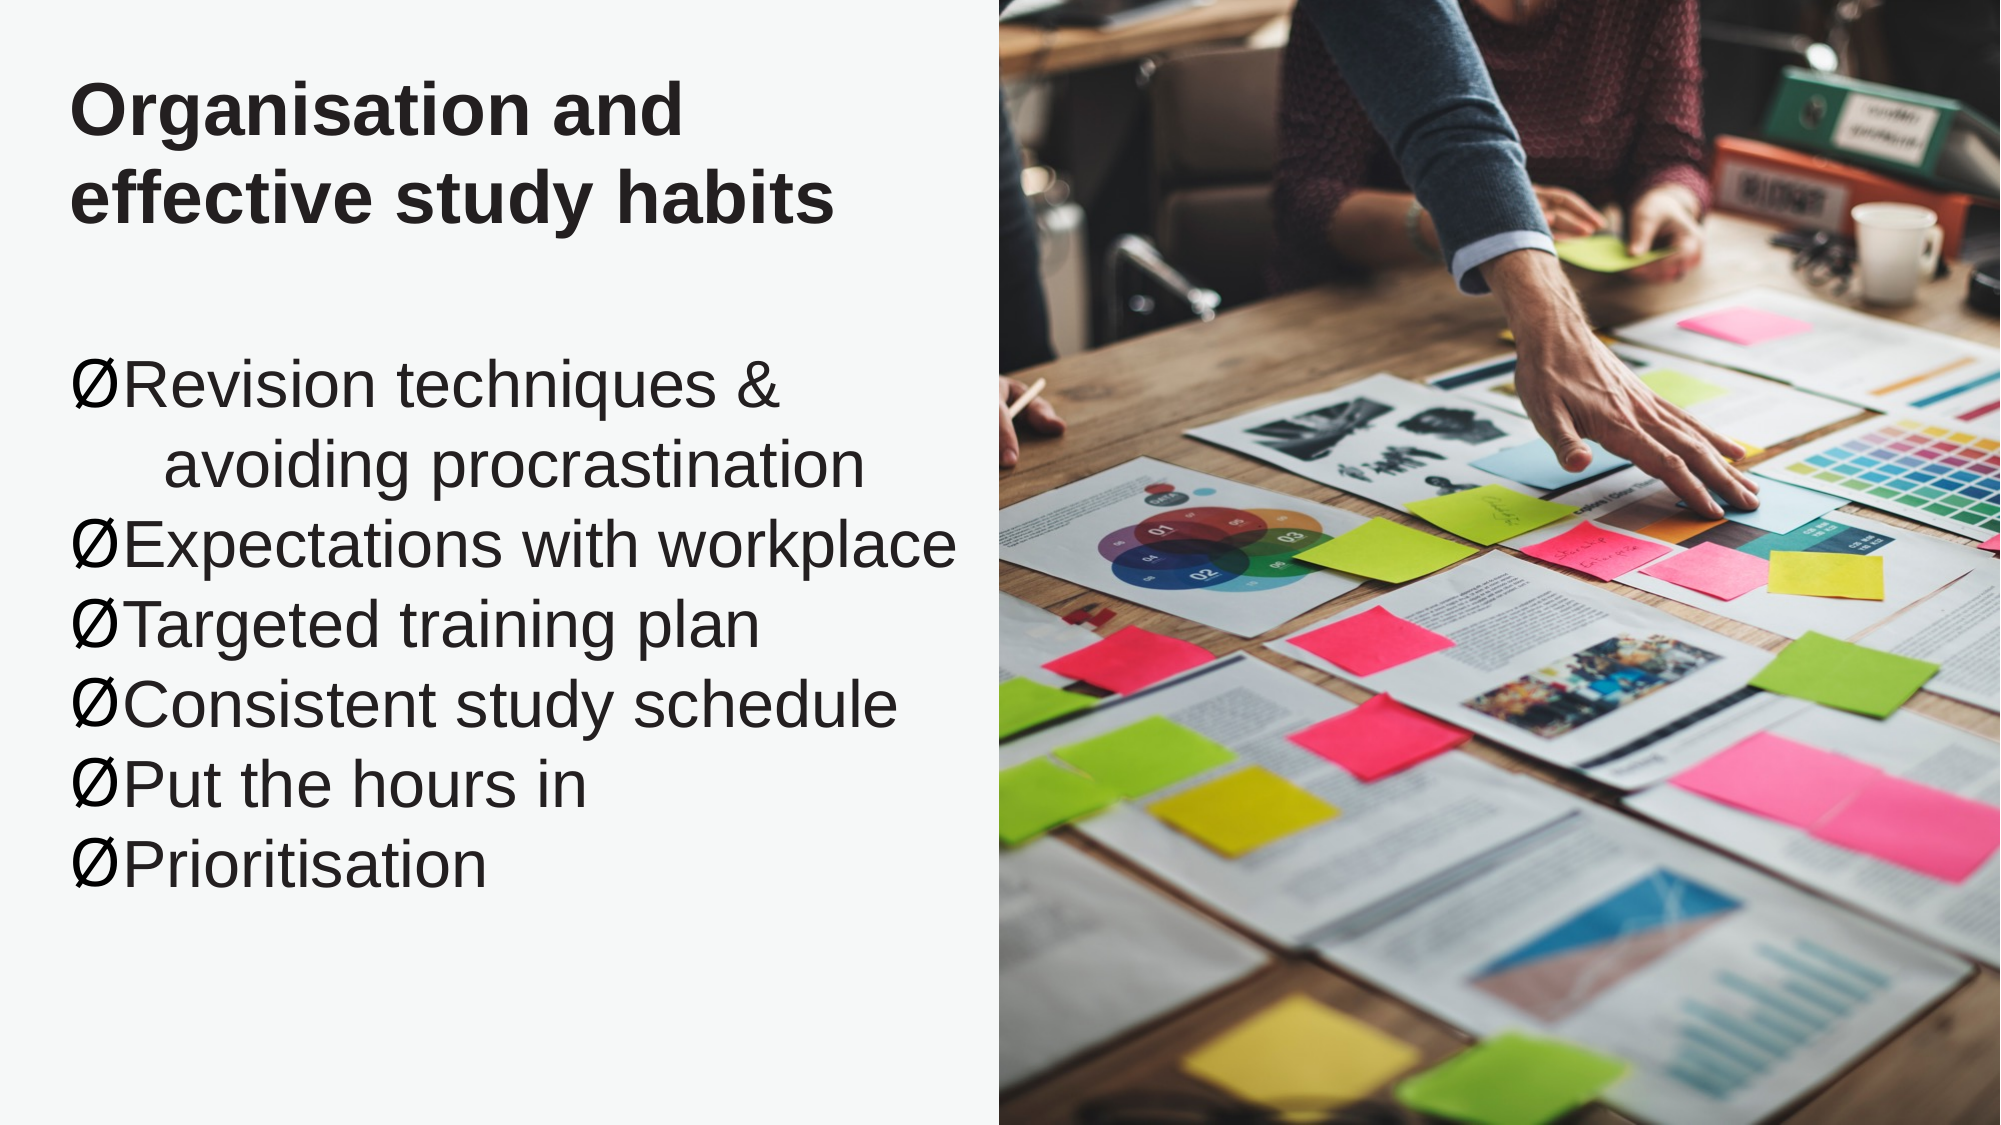

# Organisation and effective study habits
Revision techniques & avoiding procrastination
Expectations with workplace
Targeted training plan
Consistent study schedule
Put the hours in
Prioritisation